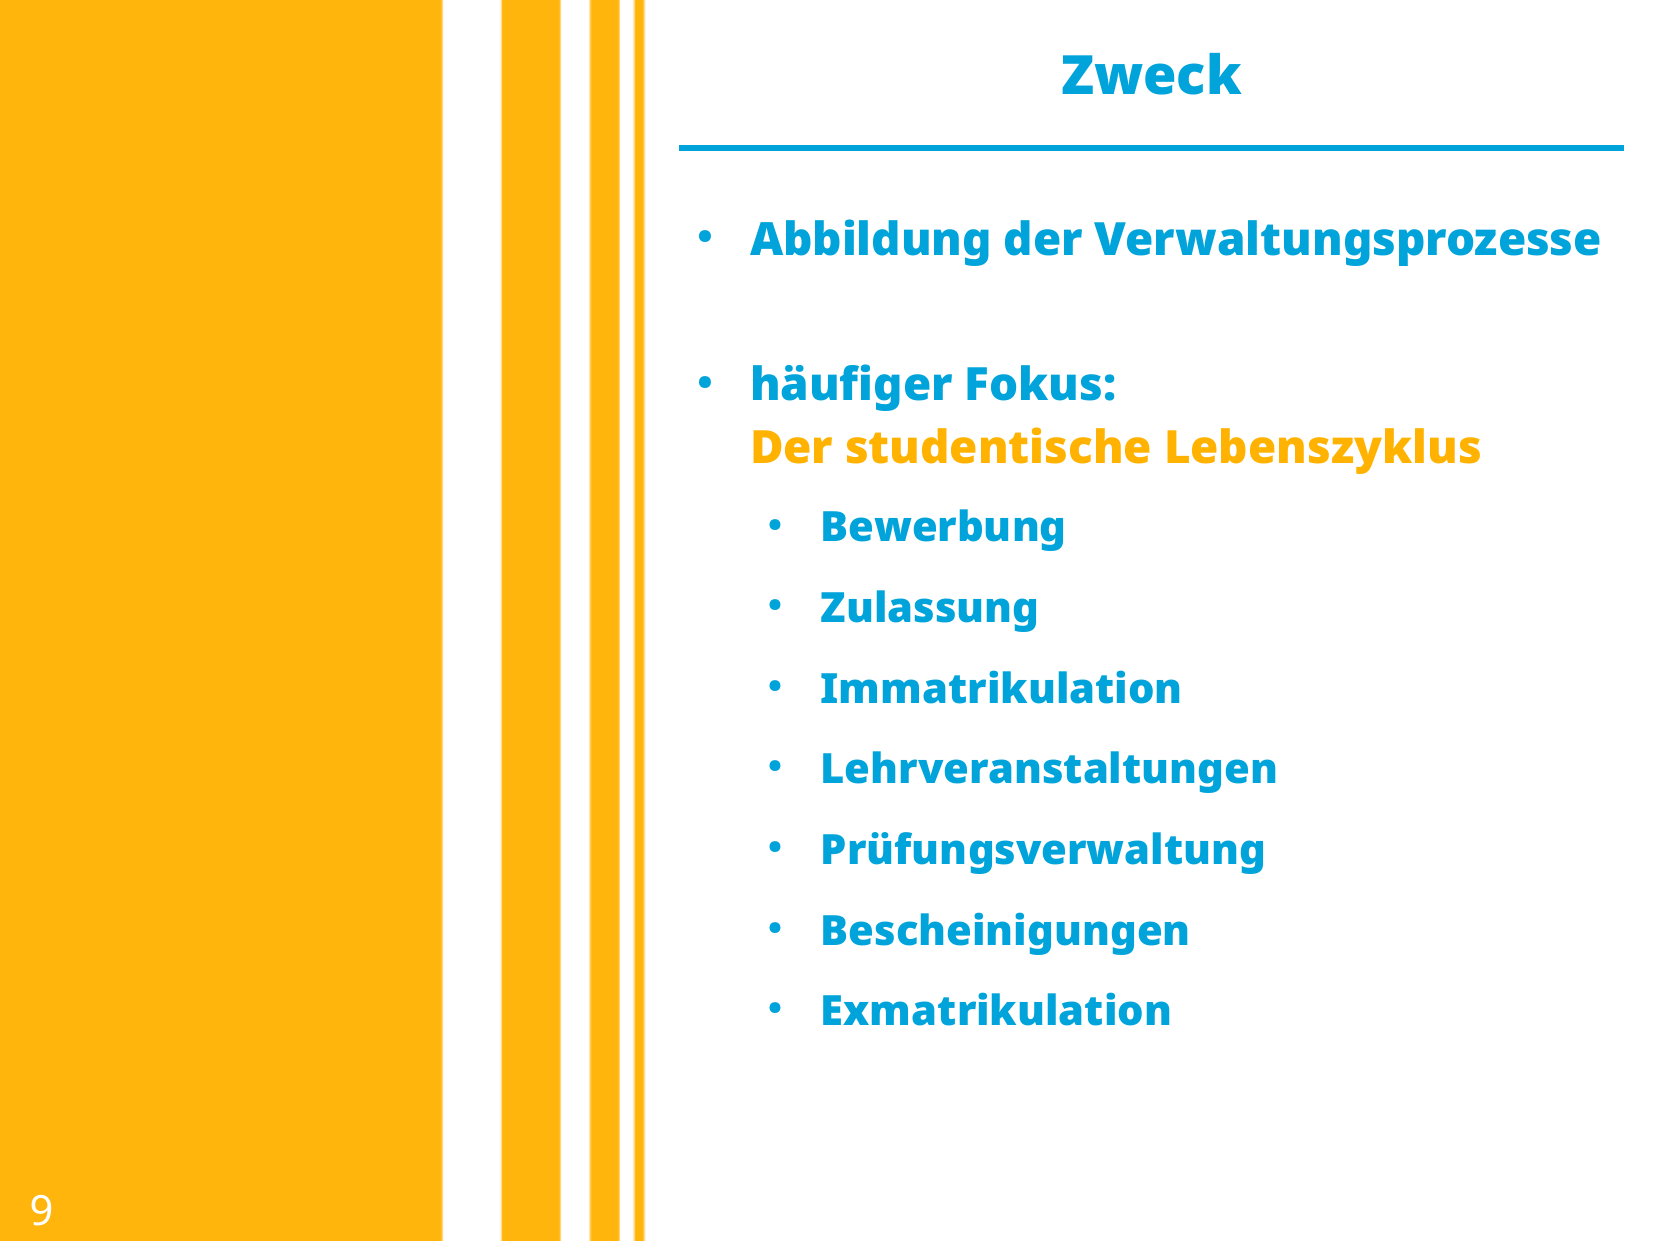

29.09.2015
# Zweck
Abbildung der Verwaltungsprozesse
häufiger Fokus:
Der studentische Lebenszyklus
Bewerbung
Zulassung
Immatrikulation
Lehrveranstaltungen
Prüfungsverwaltung
Bescheinigungen
Exmatrikulation
9